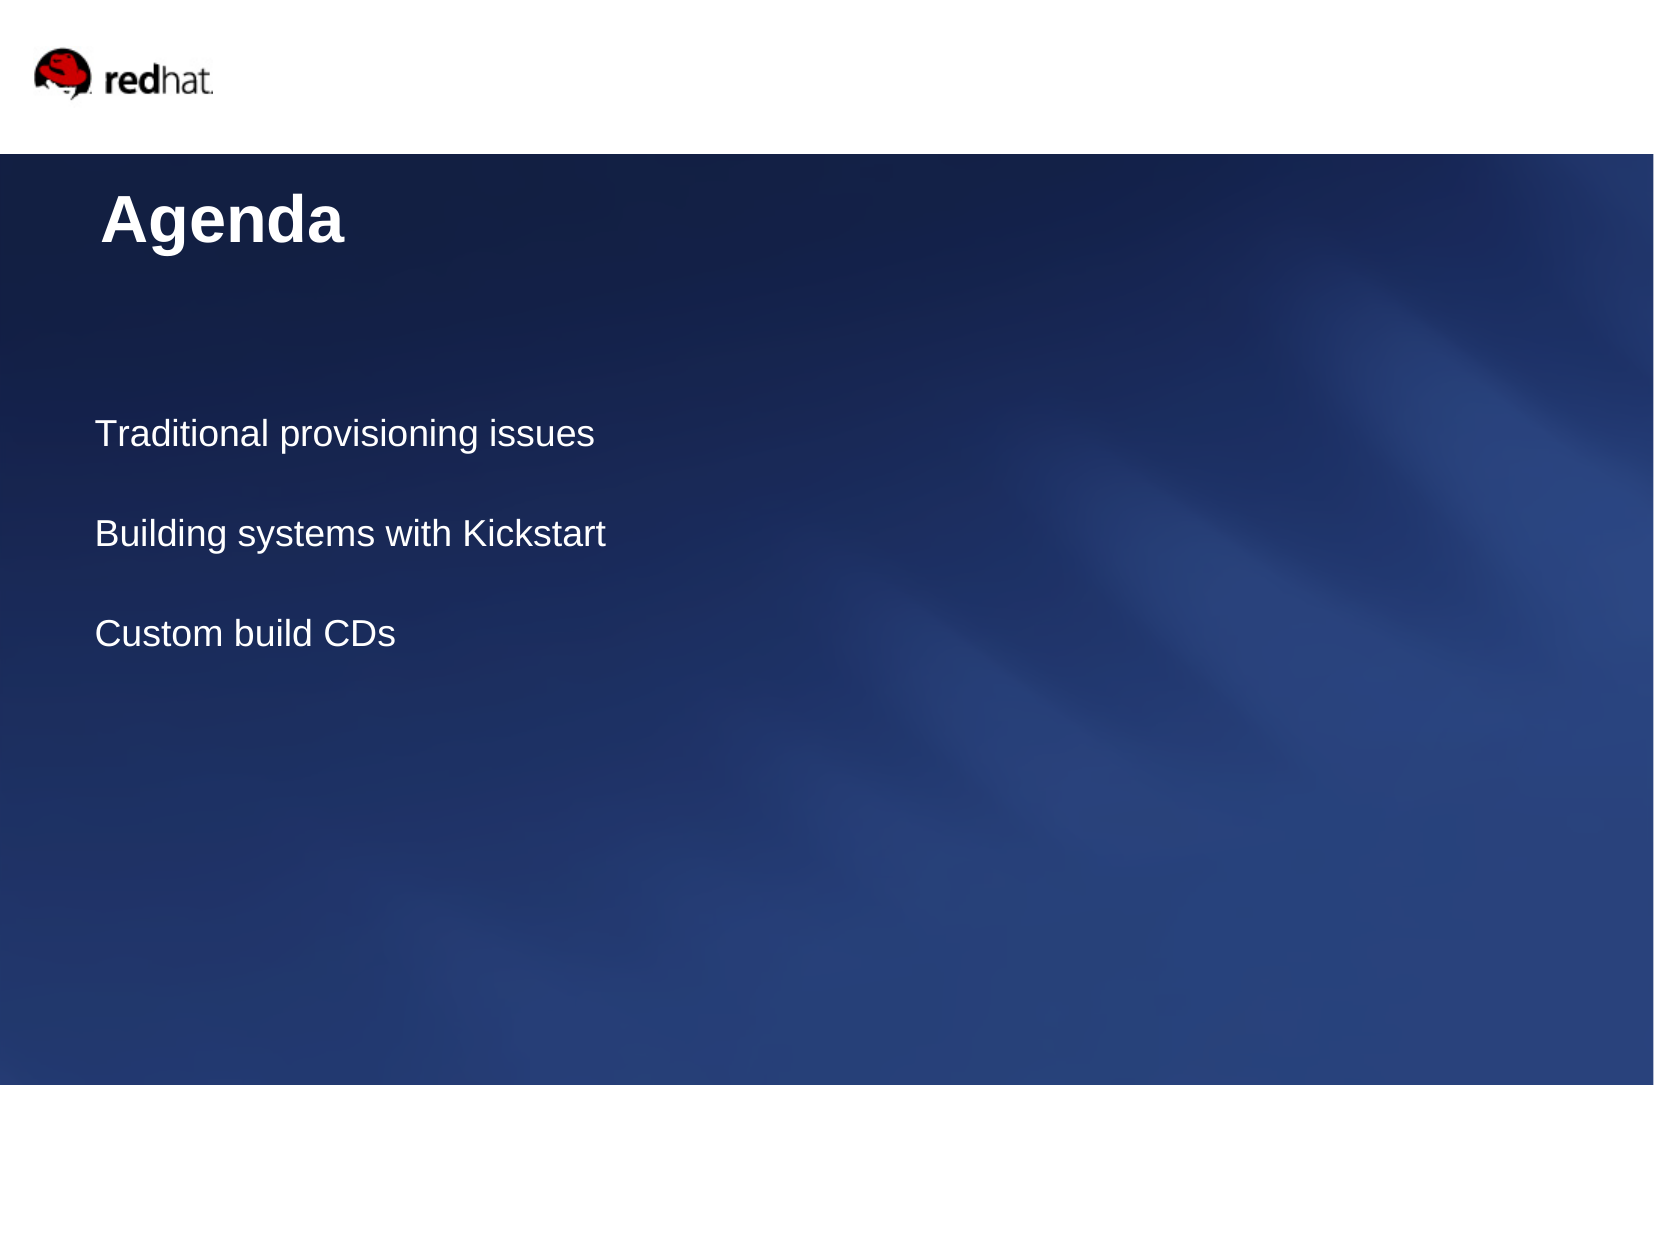

# Agenda
Traditional provisioning issues
Building systems with Kickstart
Custom build CDs